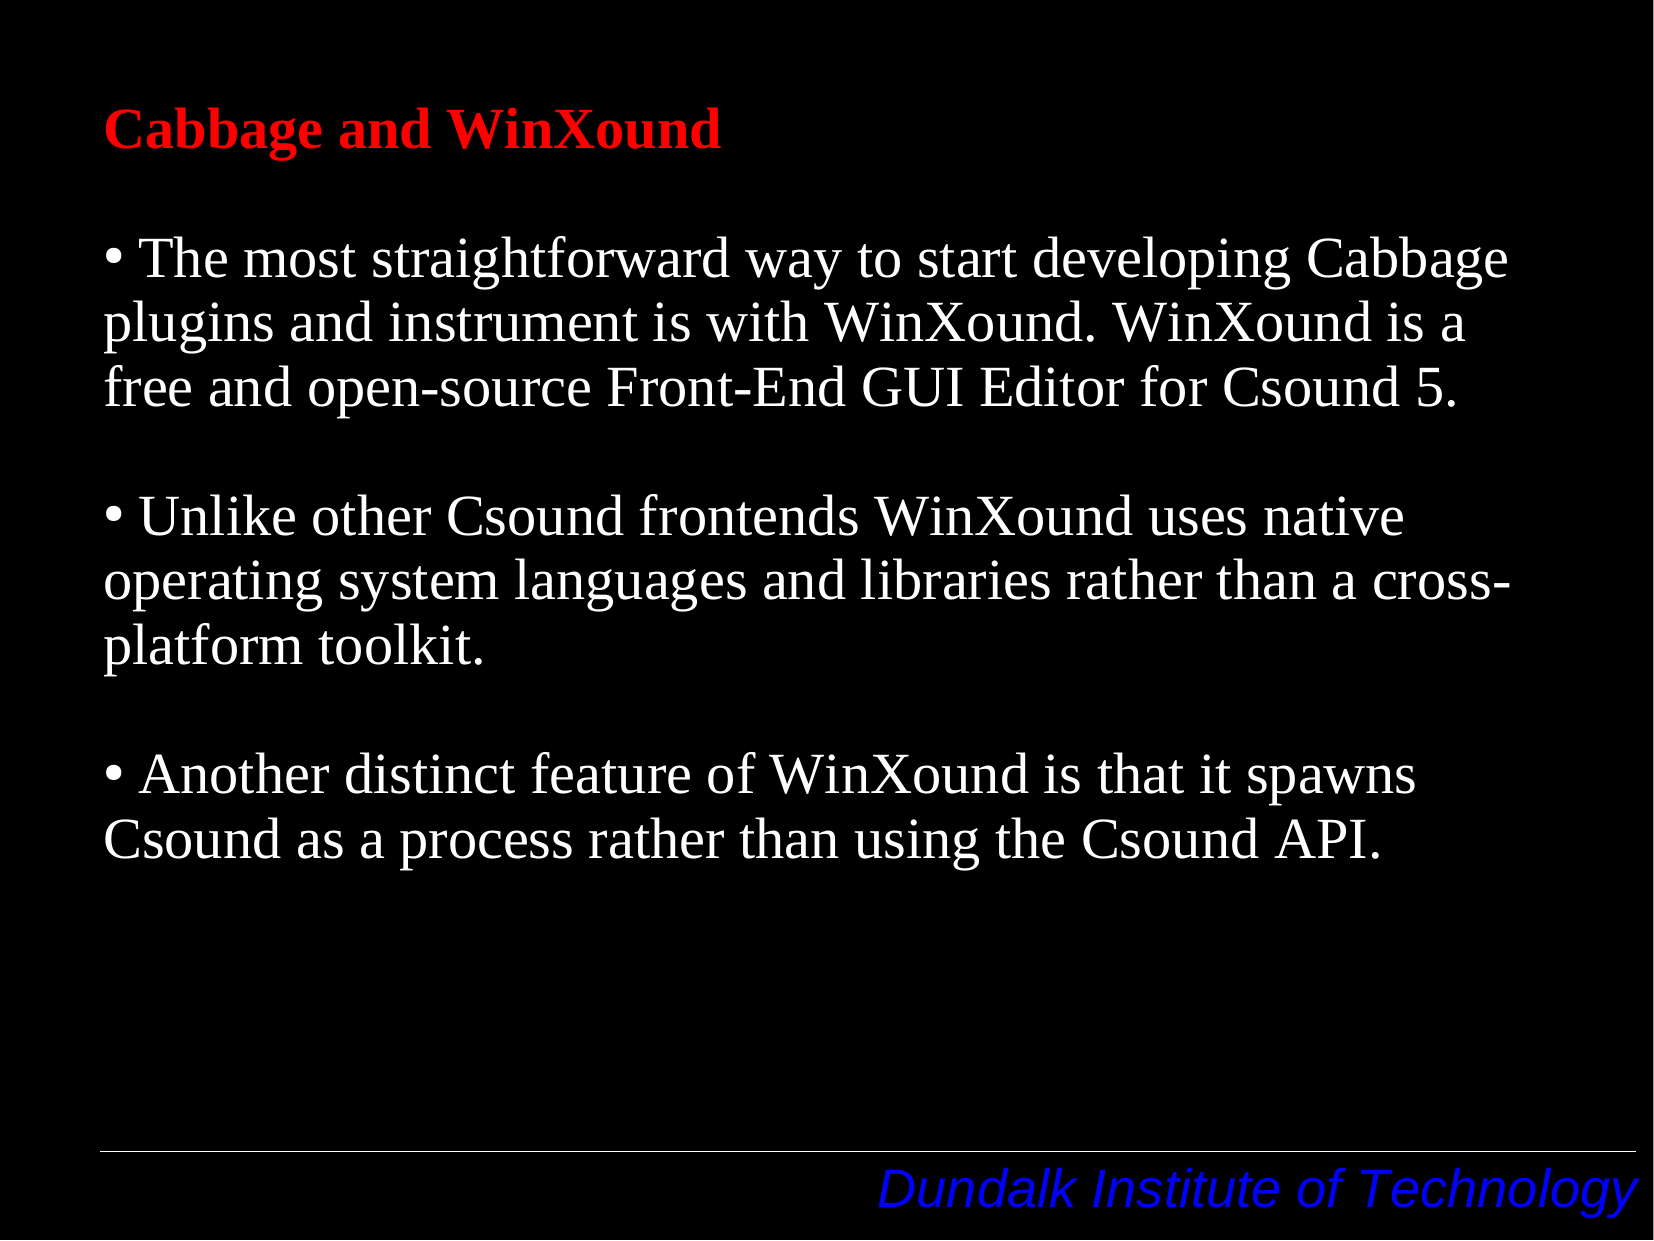

Cabbage and WinXound
 The most straightforward way to start developing Cabbage plugins and instrument is with WinXound. WinXound is a free and open-source Front-End GUI Editor for Csound 5.
 Unlike other Csound frontends WinXound uses native operating system languages and libraries rather than a cross-platform toolkit.
 Another distinct feature of WinXound is that it spawns Csound as a process rather than using the Csound API.
Dundalk Institute of Technology